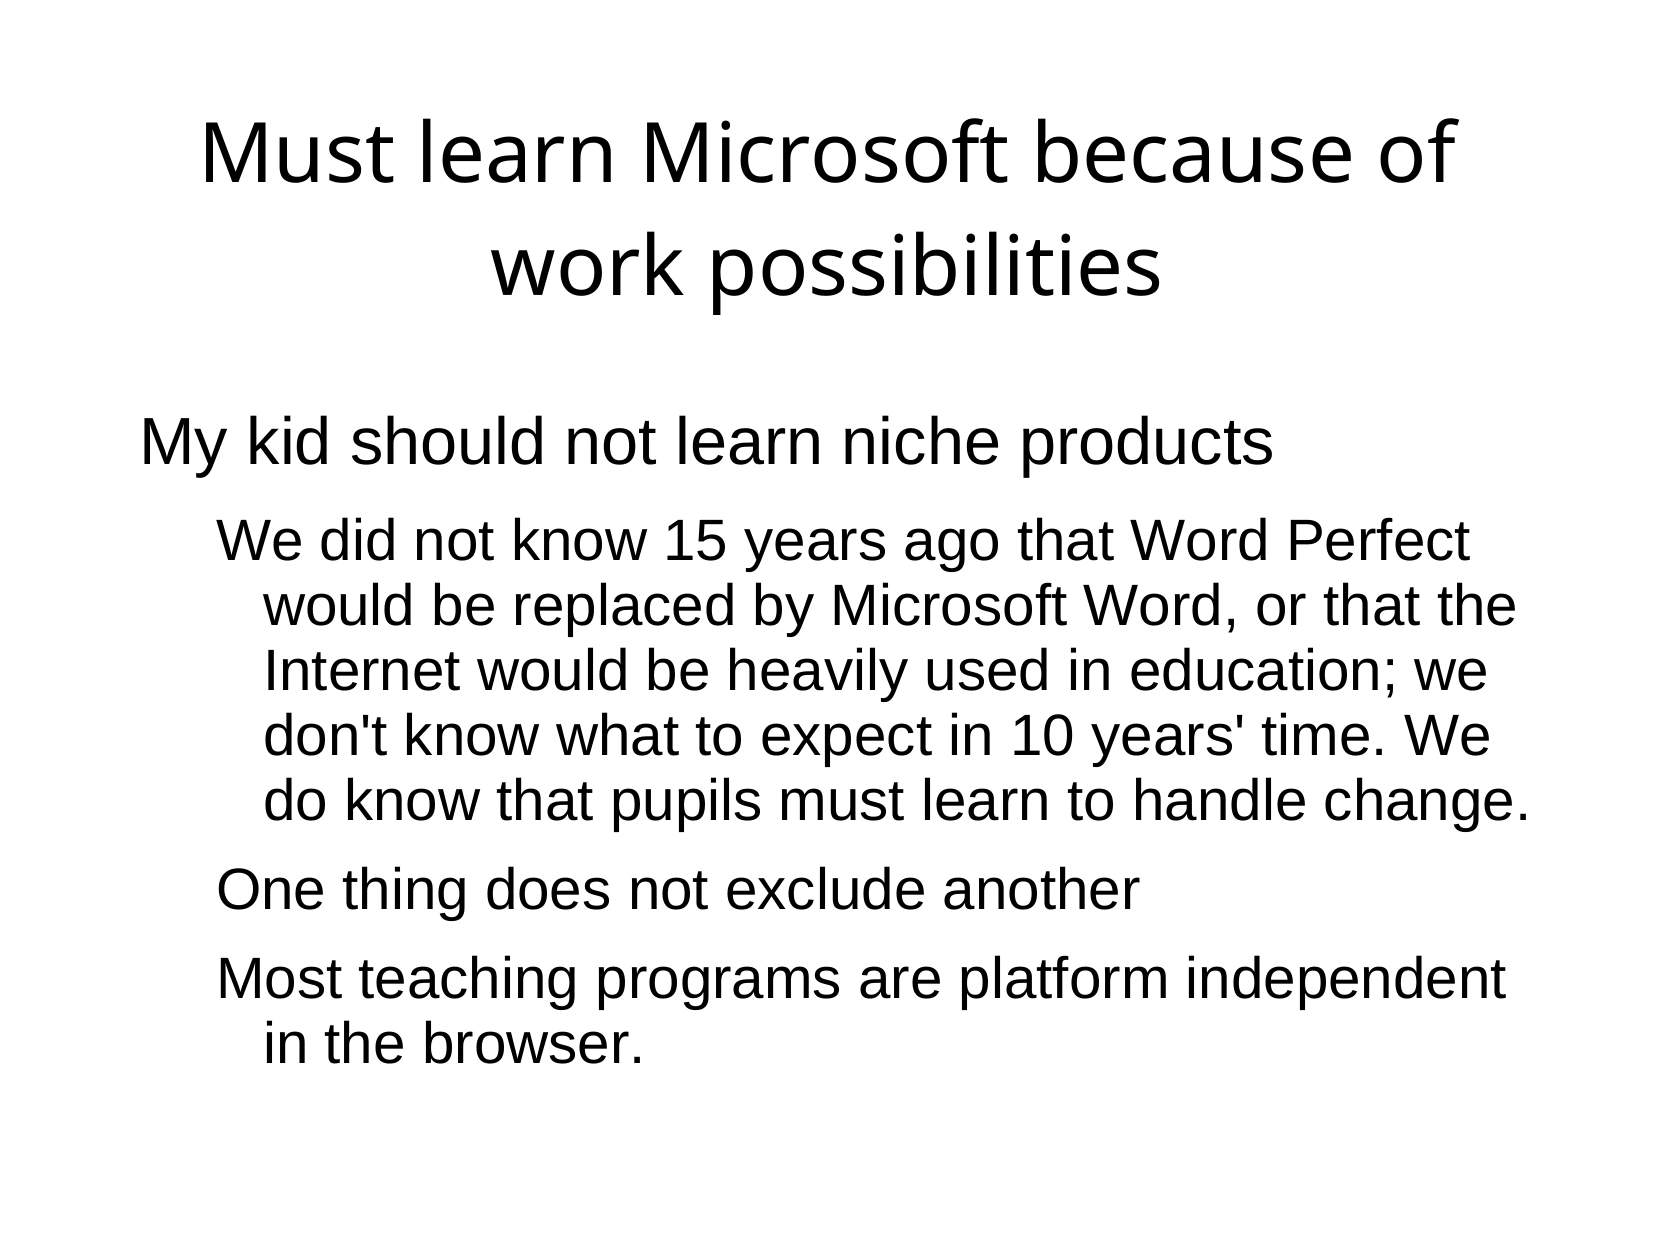

# Must learn Microsoft because of work possibilities
My kid should not learn niche products
We did not know 15 years ago that Word Perfect would be replaced by Microsoft Word, or that the Internet would be heavily used in education; we don't know what to expect in 10 years' time. We do know that pupils must learn to handle change.
One thing does not exclude another
Most teaching programs are platform independent in the browser.